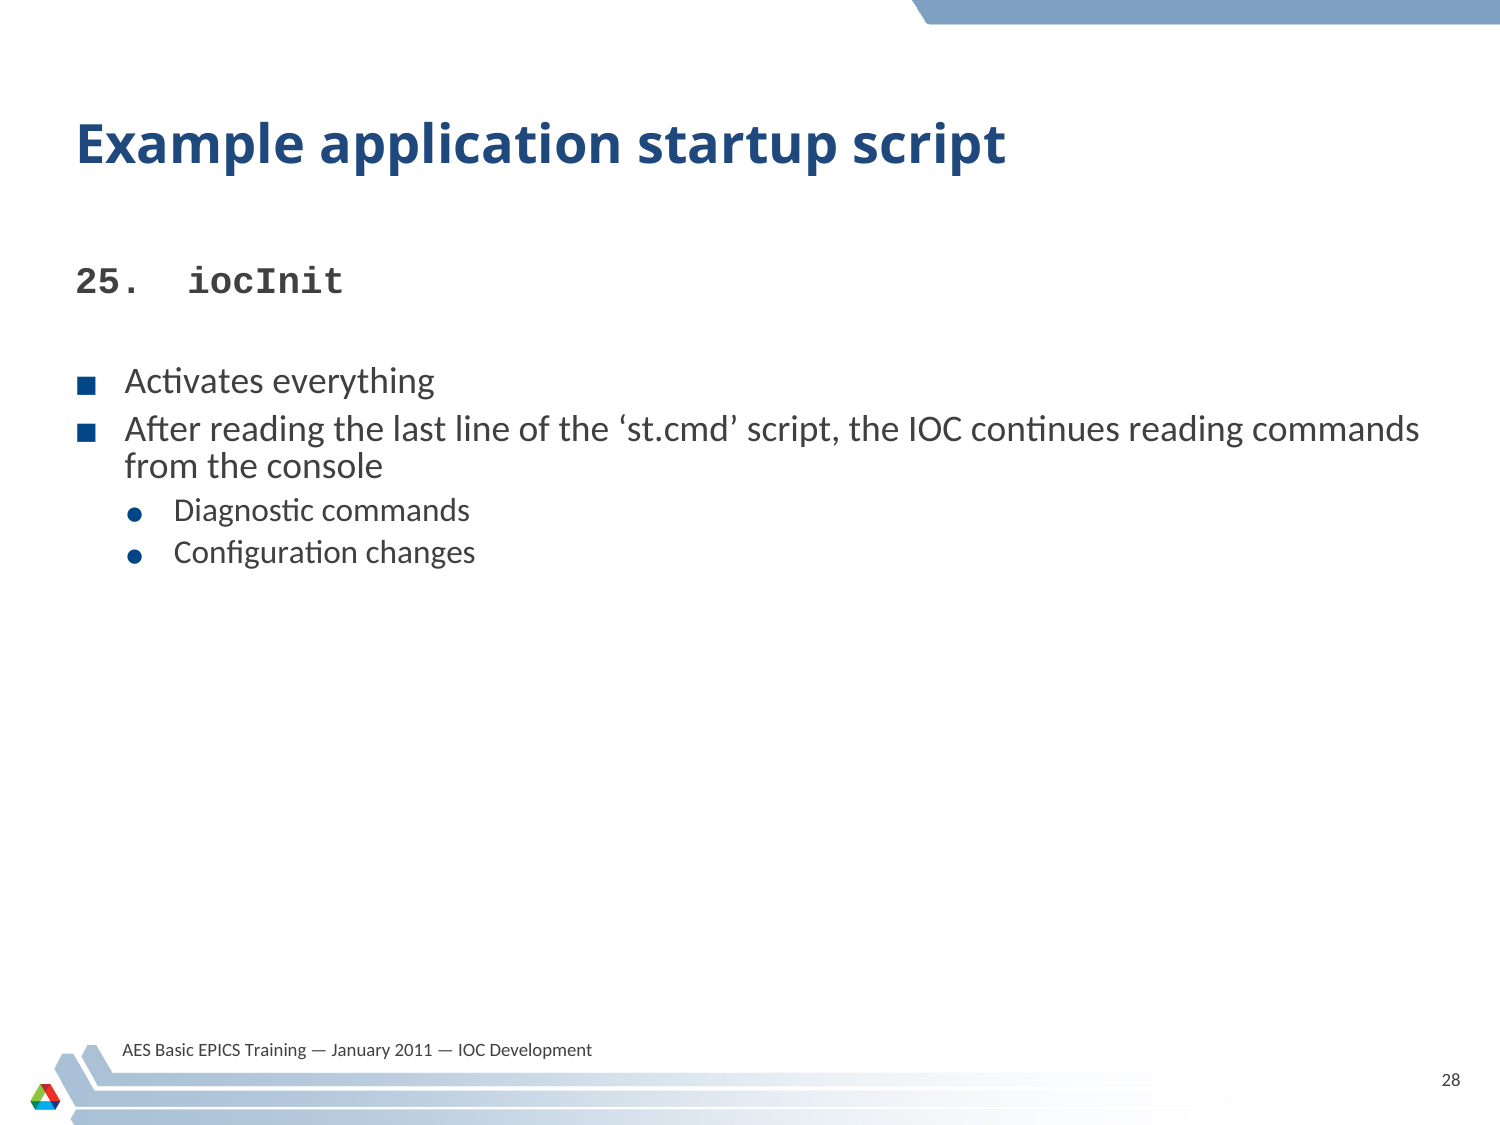

# Example application startup script
25. iocInit
Activates everything
After reading the last line of the ‘st.cmd’ script, the IOC continues reading commands from the console
Diagnostic commands
Configuration changes
AES Basic EPICS Training — January 2011 — IOC Development
28